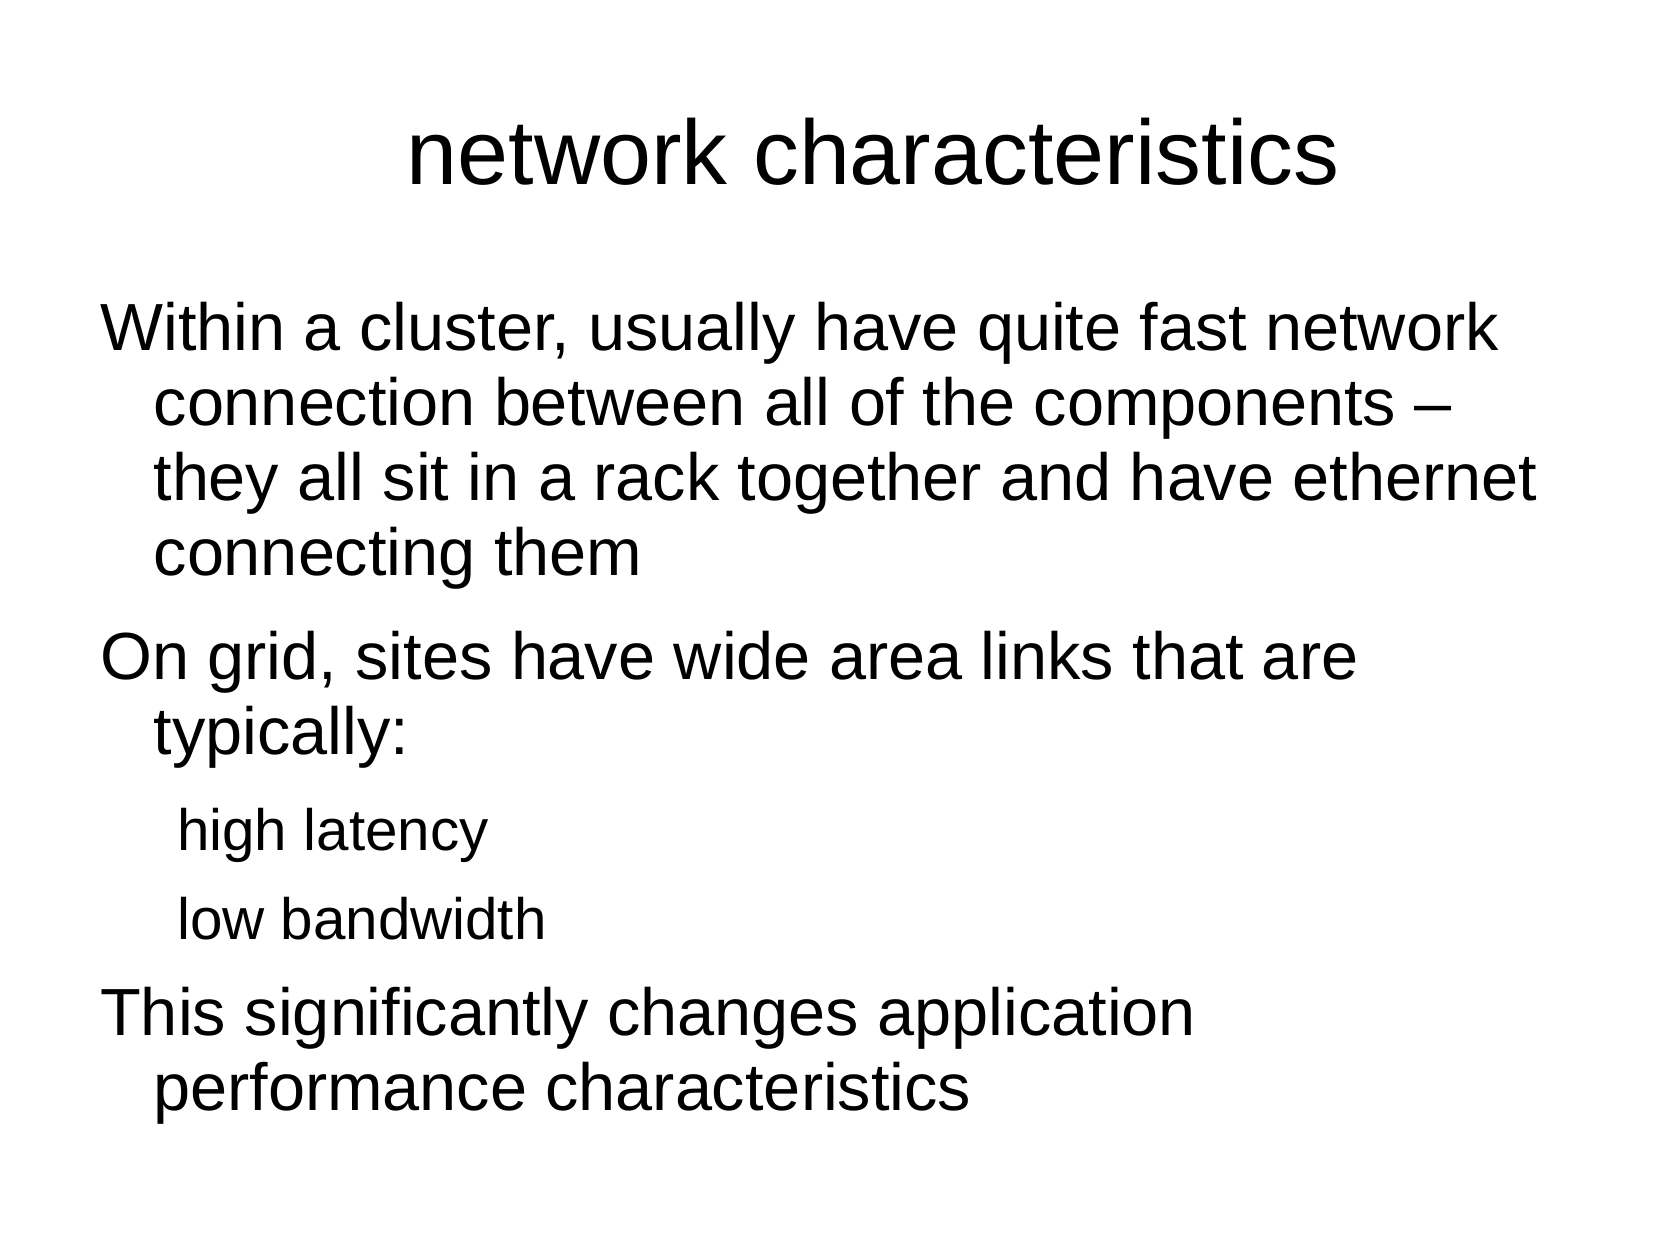

# network characteristics
Within a cluster, usually have quite fast network connection between all of the components – they all sit in a rack together and have ethernet connecting them
On grid, sites have wide area links that are typically:
high latency
low bandwidth
This significantly changes application performance characteristics